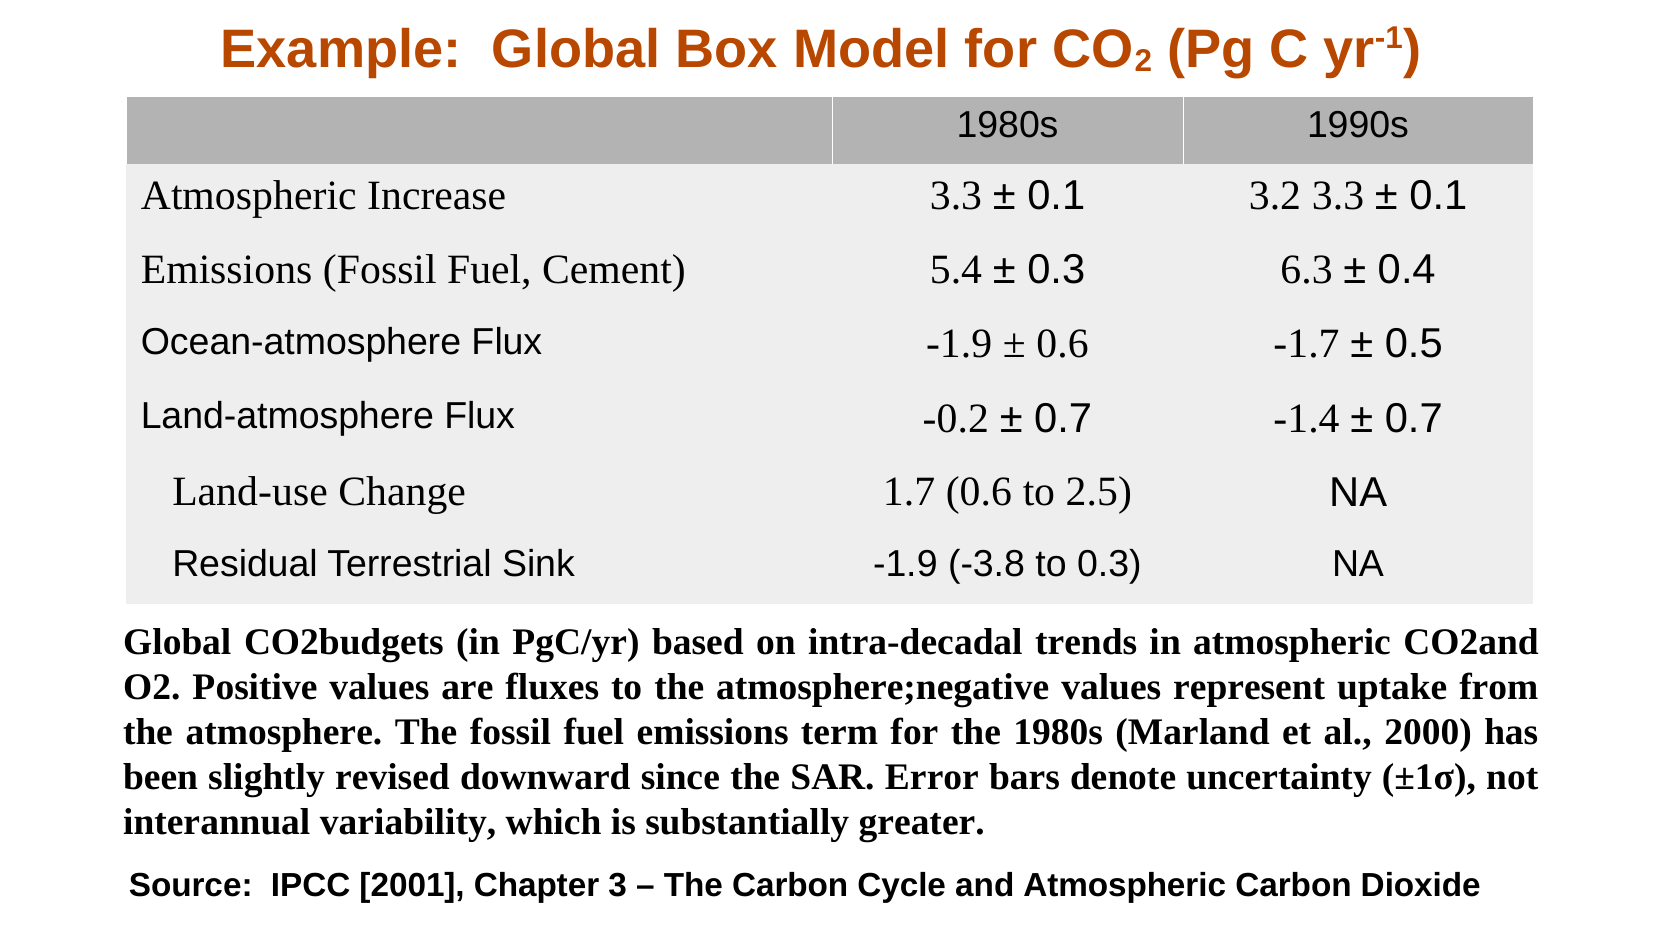

Example: Global Box Model for CO2 (Pg C yr-1)
# EXAMPLE: GLOBAL BOX MODEL FOR CO2 (Pg C yr-1)
| | 1980s | 1990s |
| --- | --- | --- |
| Atmospheric Increase | 3.3 ± 0.1 | 3.2 3.3 ± 0.1 |
| Emissions (Fossil Fuel, Cement) | 5.4 ± 0.3 | 6.3 ± 0.4 |
| Ocean-atmosphere Flux | -1.9 ± 0.6 | -1.7 ± 0.5 |
| Land-atmosphere Flux | -0.2 ± 0.7 | -1.4 ± 0.7 |
| Land-use Change | 1.7 (0.6 to 2.5) | NA |
| Residual Terrestrial Sink | -1.9 (-3.8 to 0.3) | NA |
Global CO2budgets (in PgC/yr) based on intra-decadal trends in atmospheric CO2and O2. Positive values are fluxes to the atmosphere;negative values represent uptake from the atmosphere. The fossil fuel emissions term for the 1980s (Marland et al., 2000) has been slightly revised downward since the SAR. Error bars denote uncertainty (±1σ), not interannual variability, which is substantially greater.
IPCC [2001]
Source: IPCC [2001], Chapter 3 – The Carbon Cycle and Atmospheric Carbon Dioxide